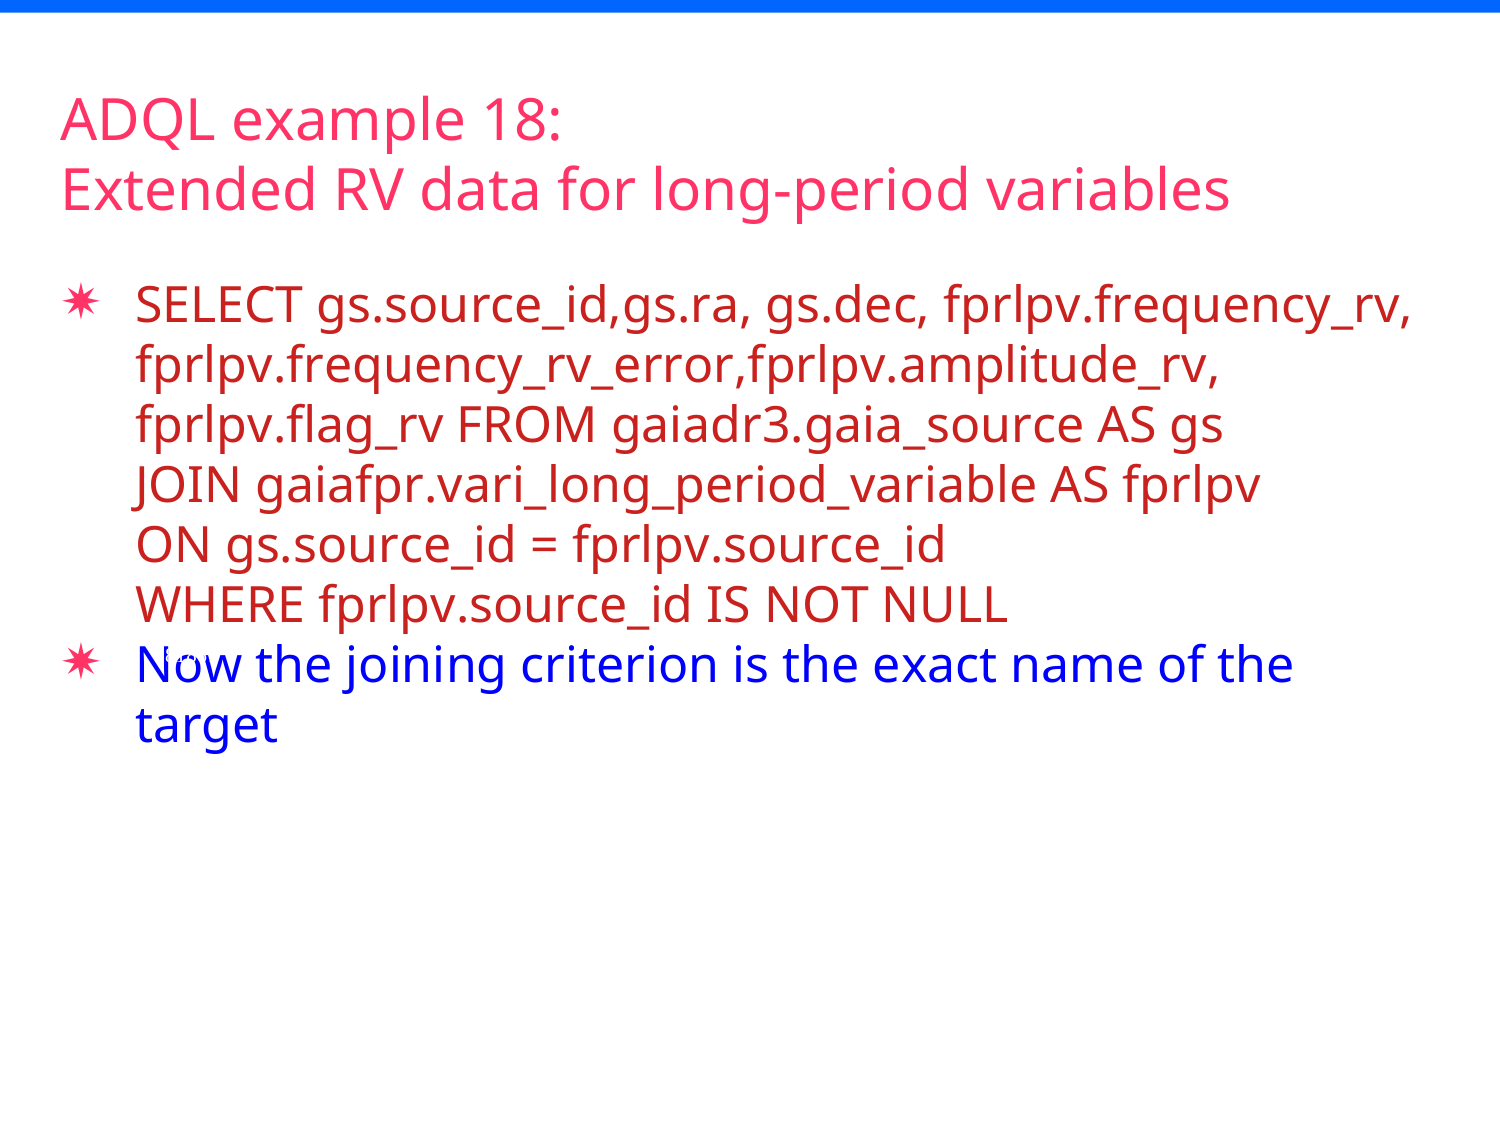

ADQL example 18:
Extended RV data for long-period variables
SELECT gs.source_id,gs.ra, gs.dec, fprlpv.frequency_rv, fprlpv.frequency_rv_error,fprlpv.amplitude_rv, fprlpv.flag_rv FROM gaiadr3.gaia_source AS gs
JOIN gaiafpr.vari_long_period_variable AS fprlpv
ON gs.source_id = fprlpv.source_id
WHERE fprlpv.source_id IS NOT NULL
Now the joining criterion is the exact name of the target
81867
52